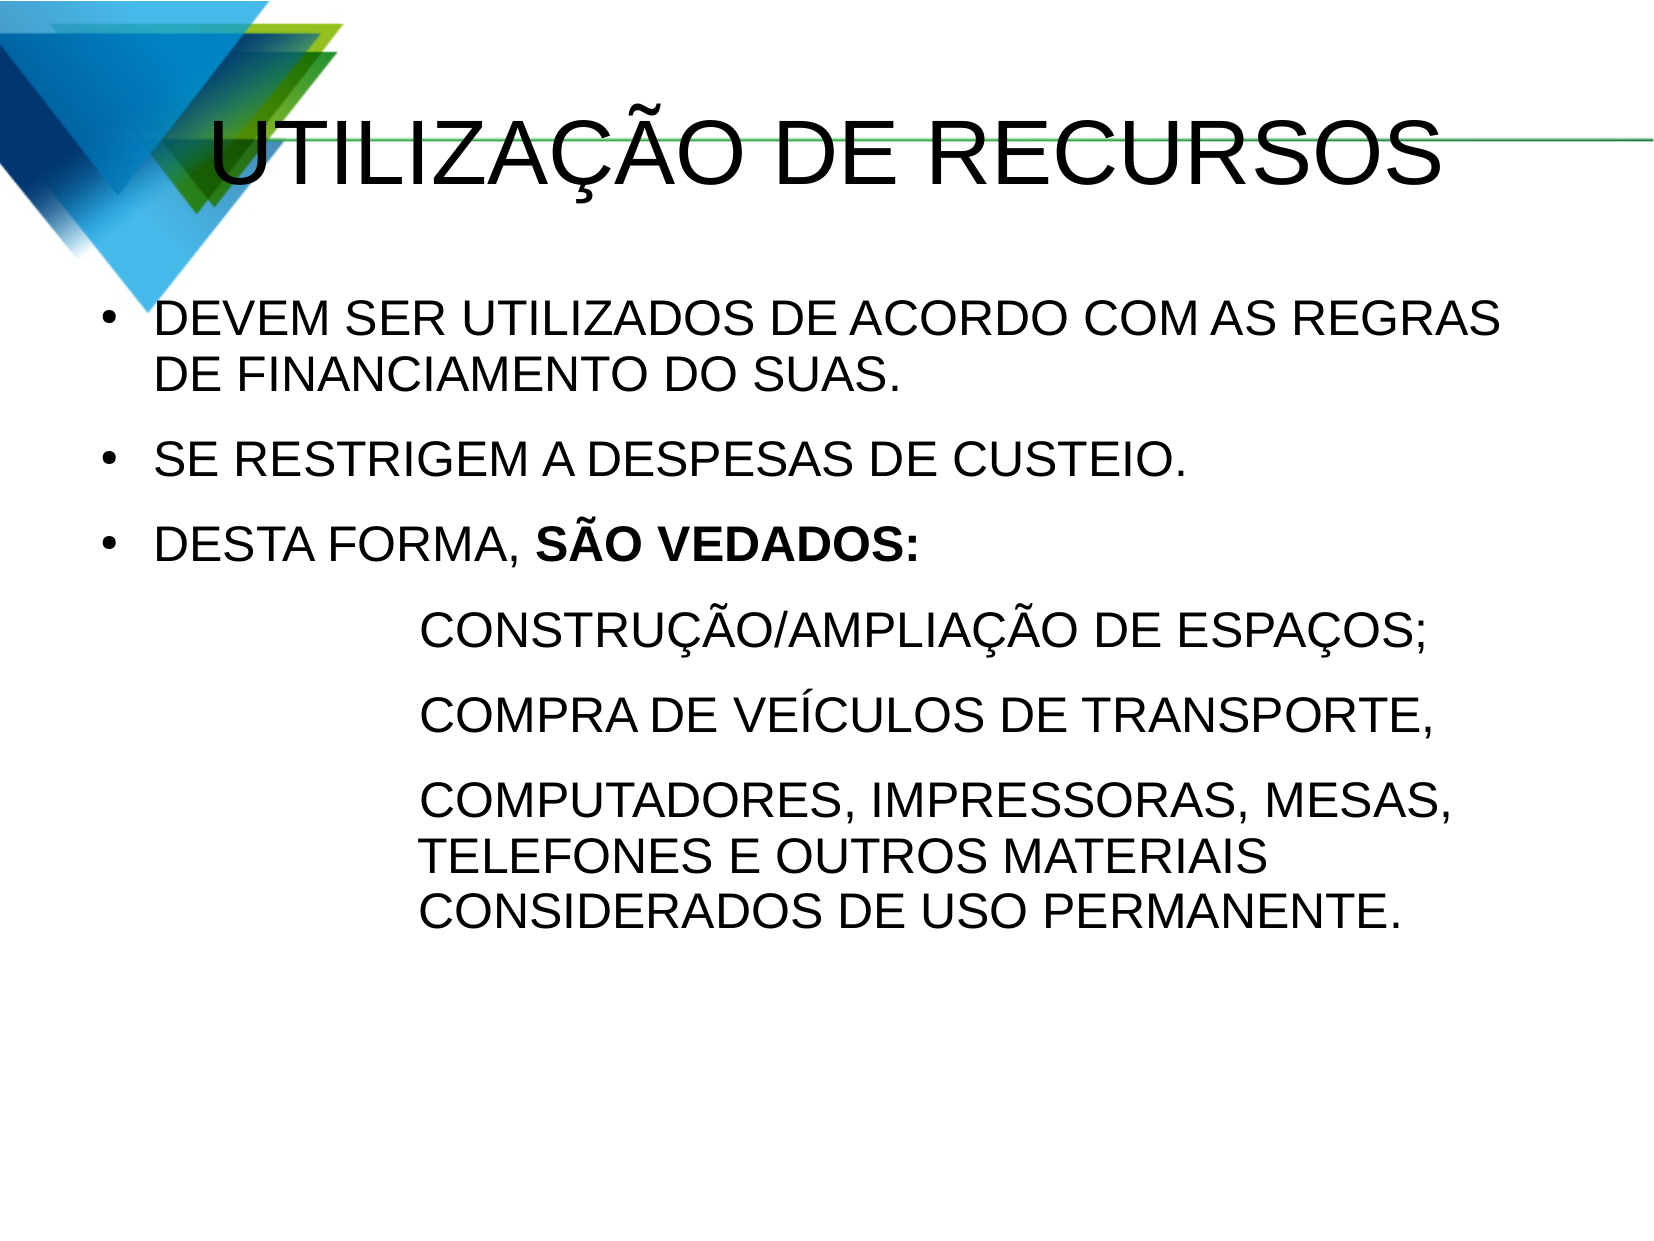

# UTILIZAÇÃO DE RECURSOS
DEVEM SER UTILIZADOS DE ACORDO COM AS REGRAS DE FINANCIAMENTO DO SUAS.
SE RESTRIGEM A DESPESAS DE CUSTEIO.
DESTA FORMA, SÃO VEDADOS:
 CONSTRUÇÃO/AMPLIAÇÃO DE ESPAÇOS;
 COMPRA DE VEÍCULOS DE TRANSPORTE,
 COMPUTADORES, IMPRESSORAS, MESAS, TELEFONES E OUTROS MATERIAIS CONSIDERADOS DE USO PERMANENTE.